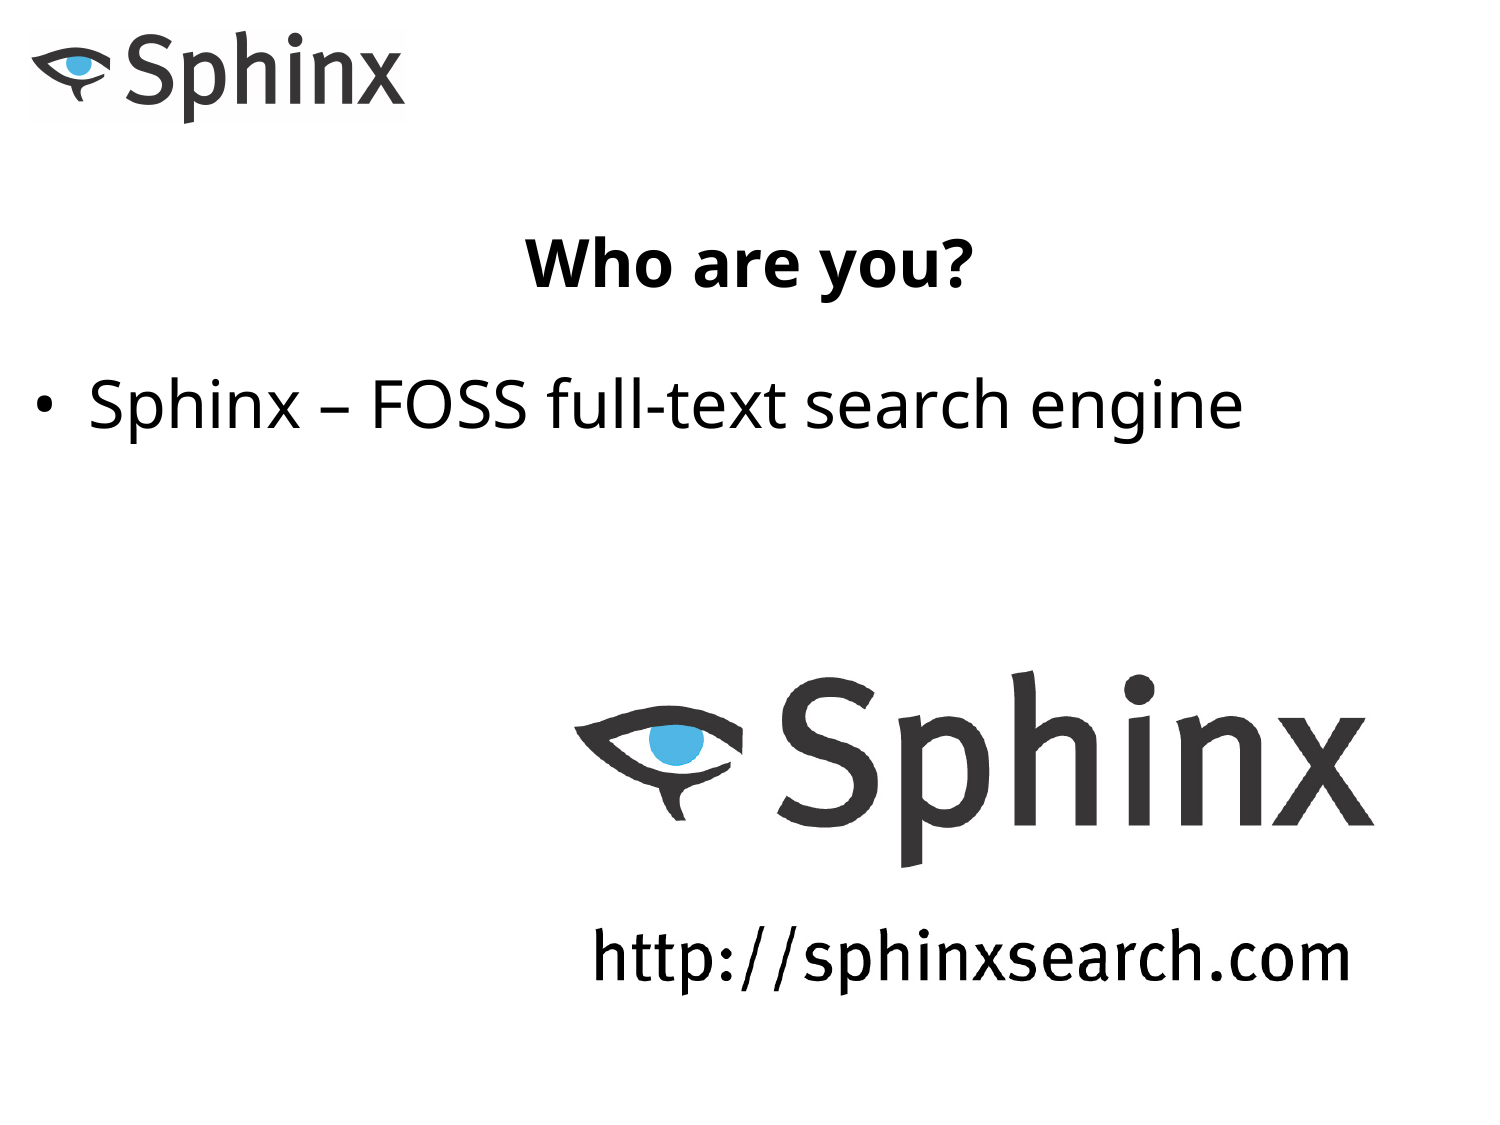

# Who are you?
Sphinx – FOSS full-text search engine